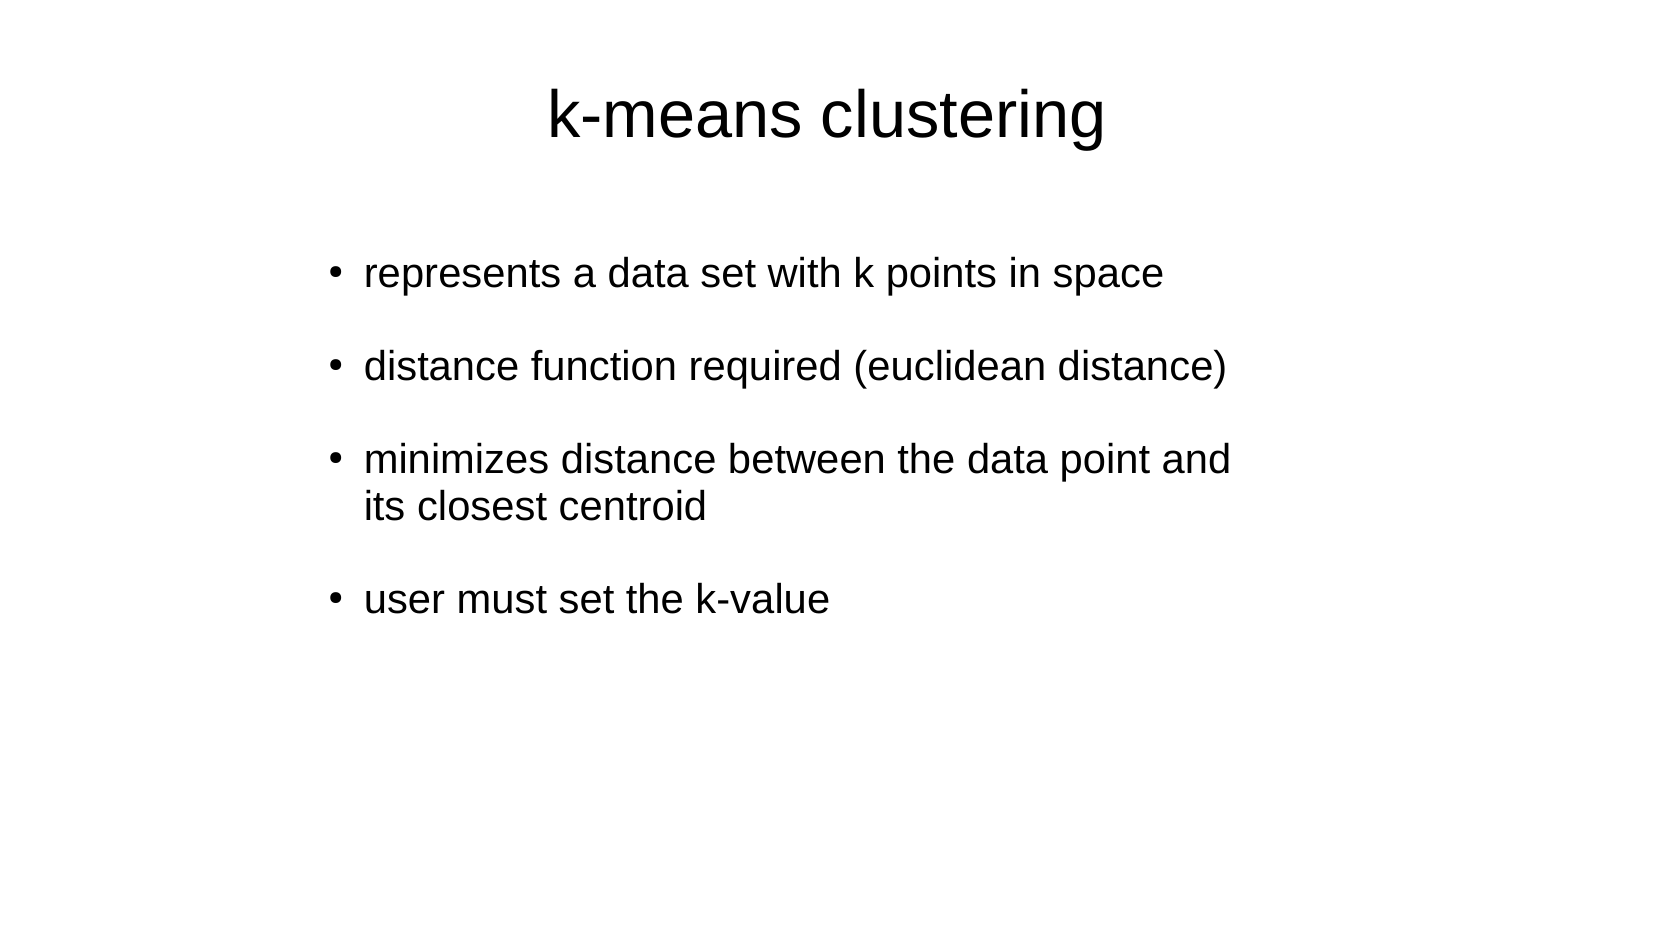

# k-means clustering
represents a data set with k points in space
distance function required (euclidean distance)
minimizes distance between the data point and its closest centroid
user must set the k-value